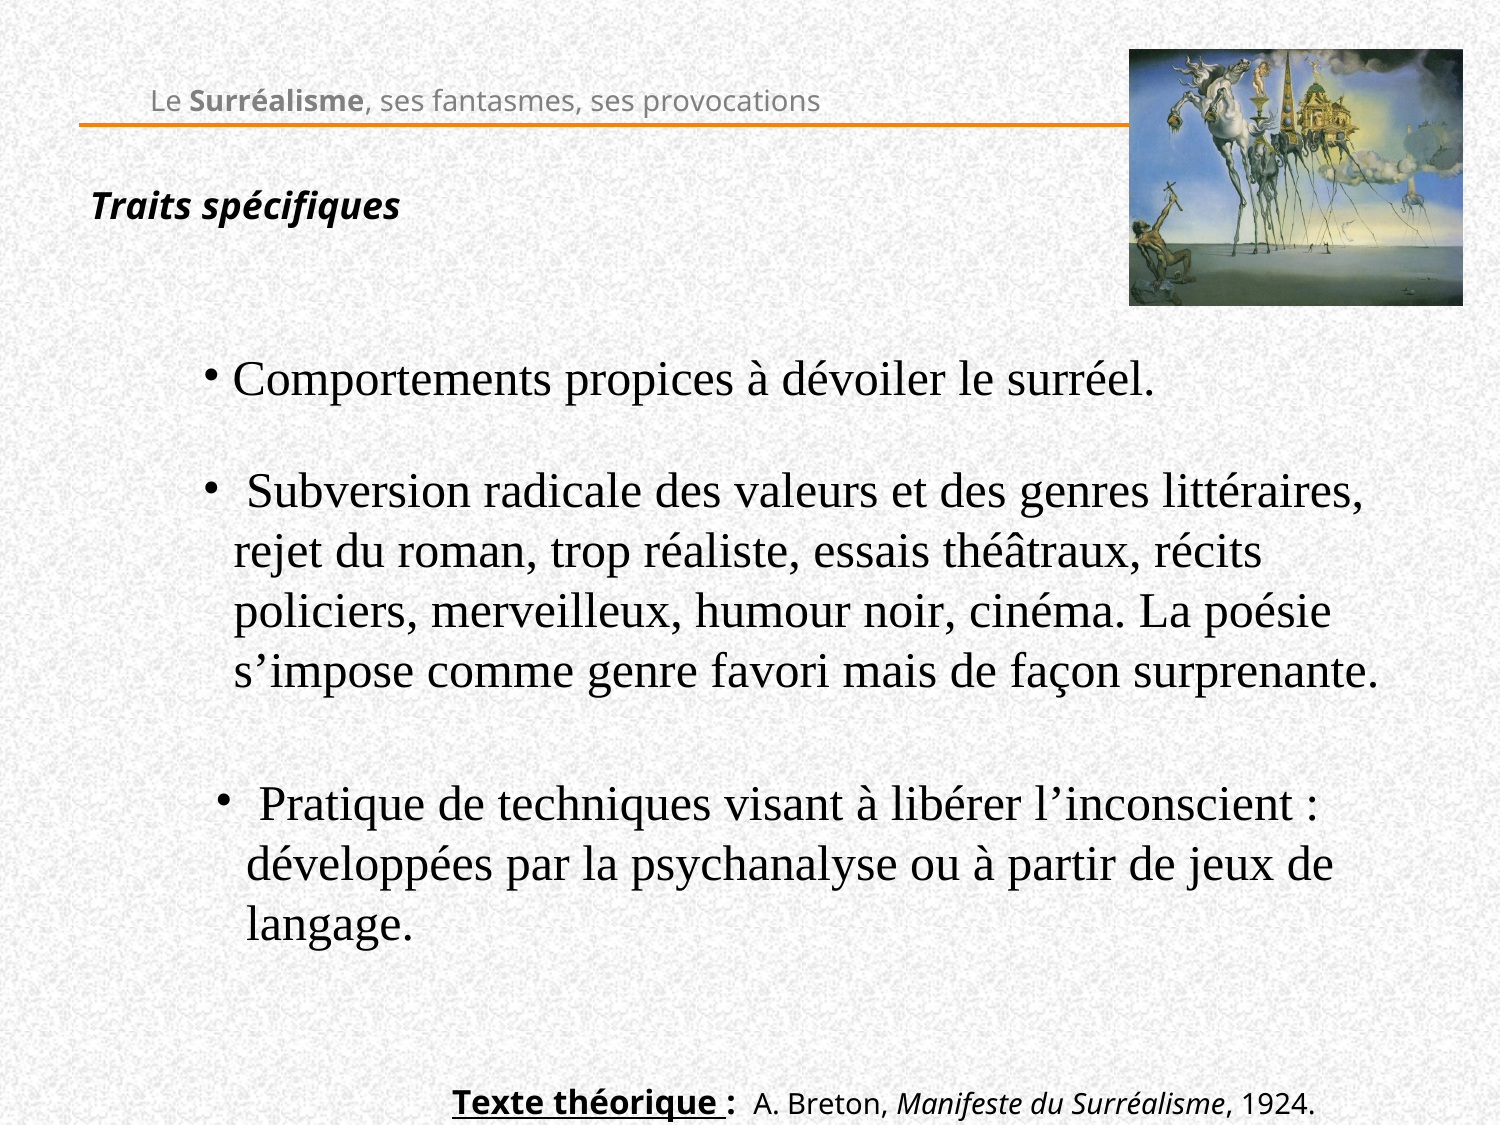

Le Surréalisme, ses fantasmes, ses provocations
Traits spécifiques
 Comportements propices à dévoiler le surréel.
 Subversion radicale des valeurs et des genres littéraires, rejet du roman, trop réaliste, essais théâtraux, récits policiers, merveilleux, humour noir, cinéma. La poésie s’impose comme genre favori mais de façon surprenante.
 Pratique de techniques visant à libérer l’inconscient : développées par la psychanalyse ou à partir de jeux de langage.
Texte théorique : A. Breton, Manifeste du Surréalisme, 1924.